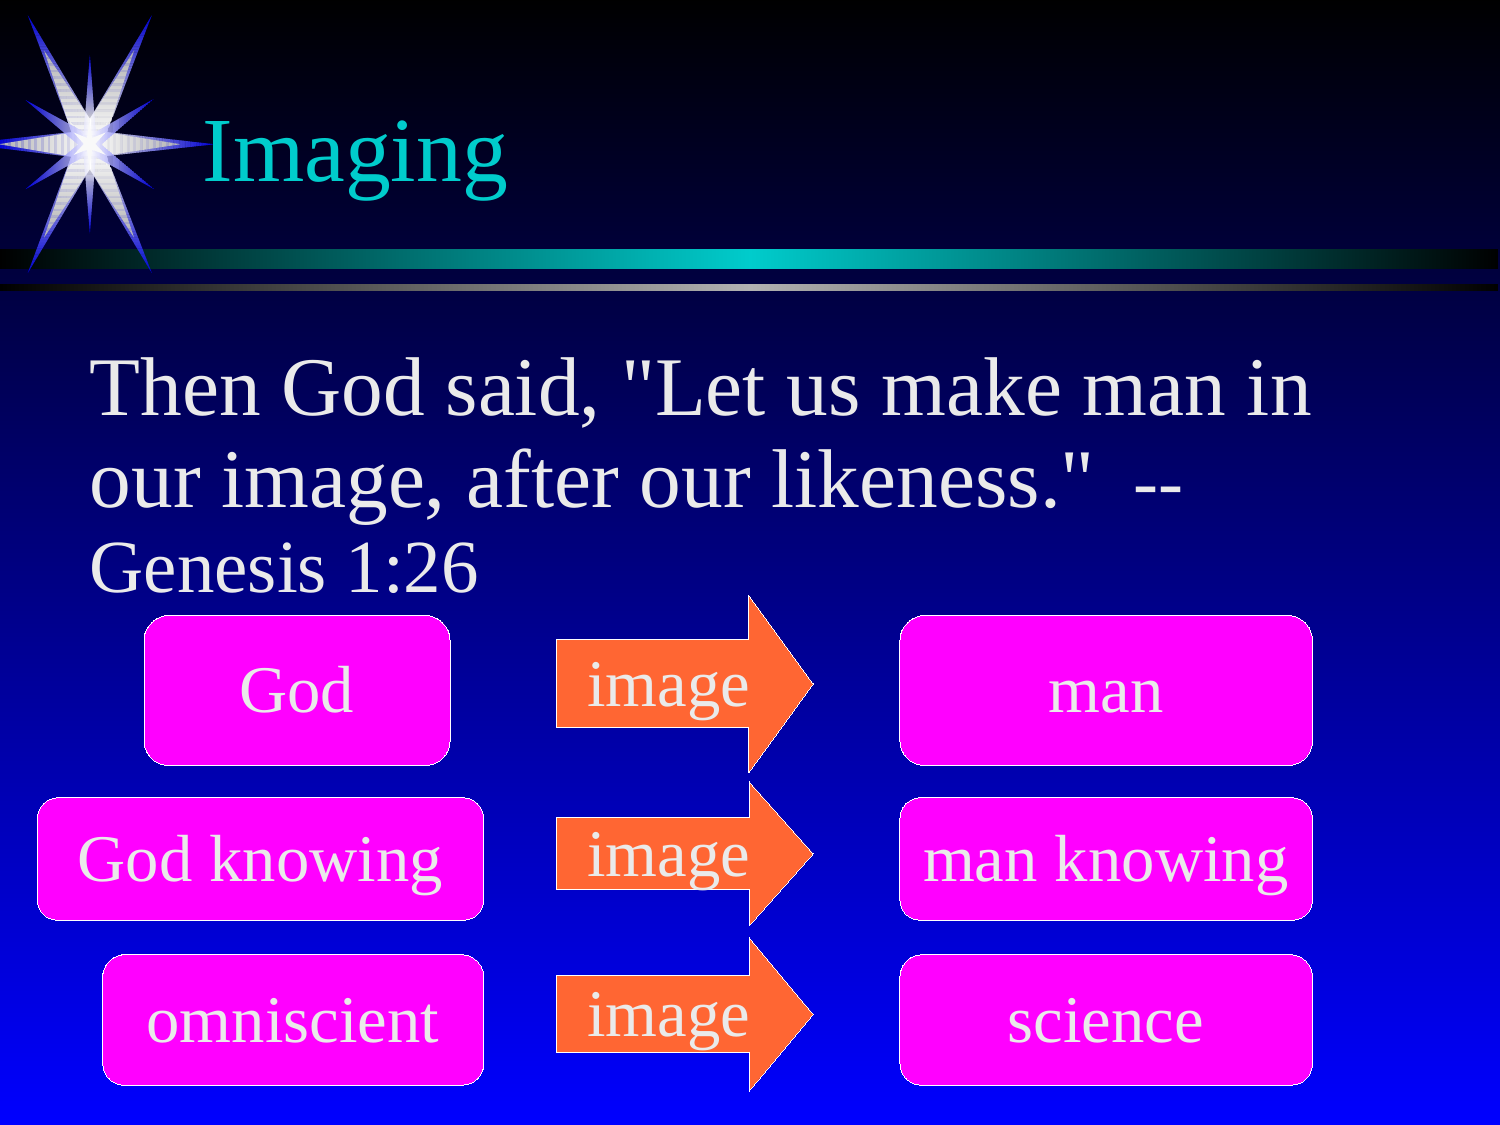

# Imaging
Then God said, "Let us make man in our image, after our likeness." --Genesis 1:26
image
God
man
image
man knowing
God knowing
image
science
omniscient